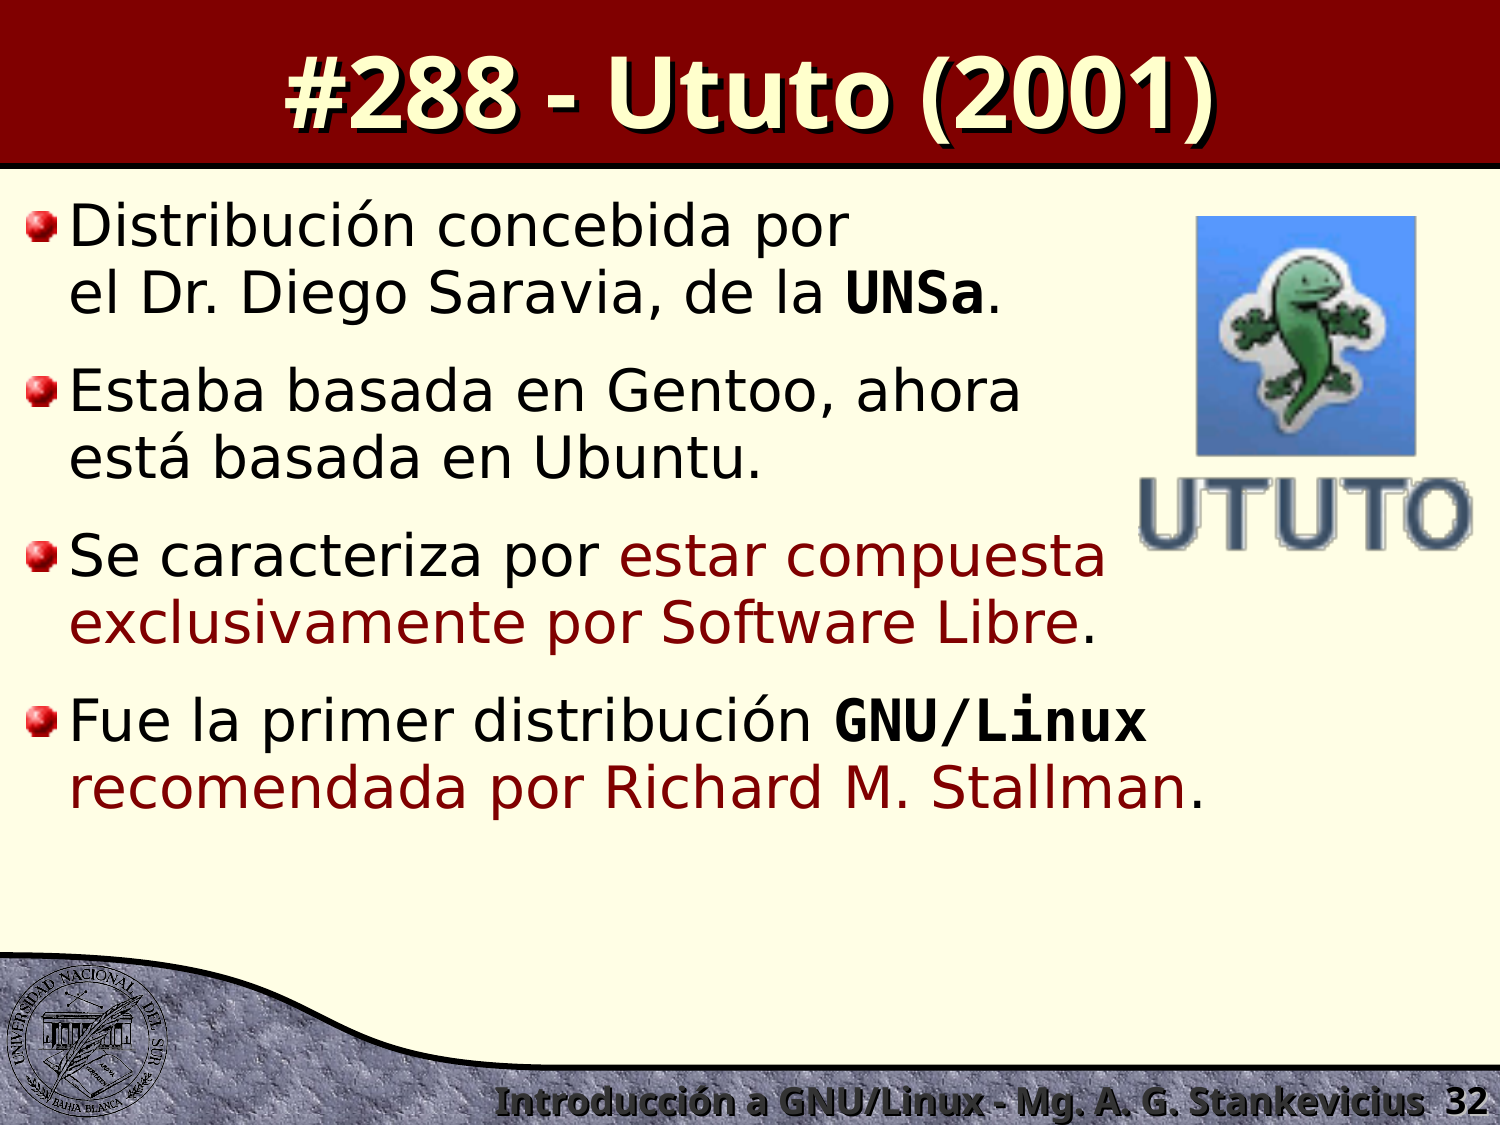

# #288 - Ututo (2001)
Distribución concebida por
el Dr. Diego Saravia, de la UNSa.
Estaba basada en Gentoo, ahora
está basada en Ubuntu.
Se caracteriza por estar compuesta exclusivamente por Software Libre.
Fue la primer distribución GNU/Linux recomendada por Richard M. Stallman.
32